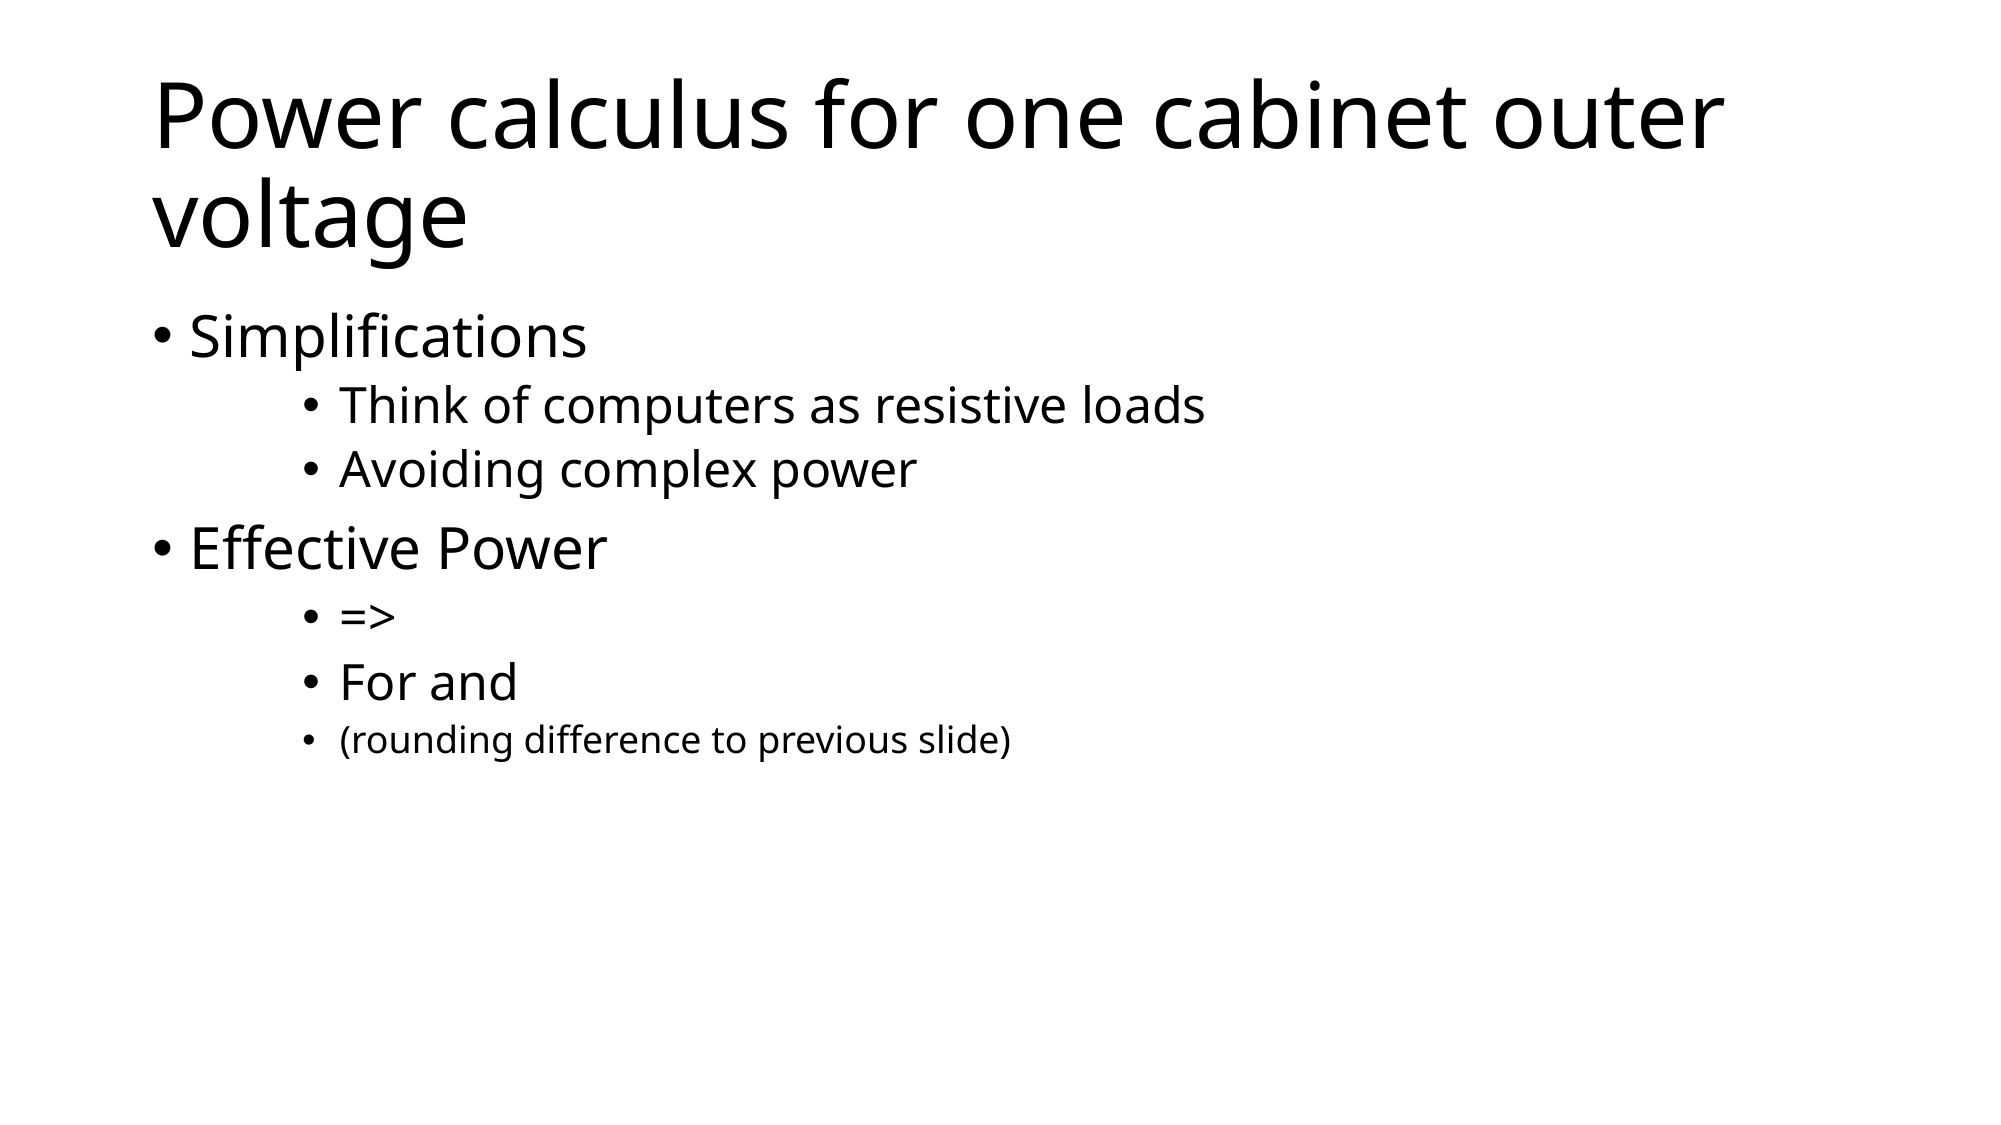

# Power calculus for one cabinet outer voltage
Simplifications
Think of computers as resistive loads
Avoiding complex power
Effective Power
=>
For and
(rounding difference to previous slide)